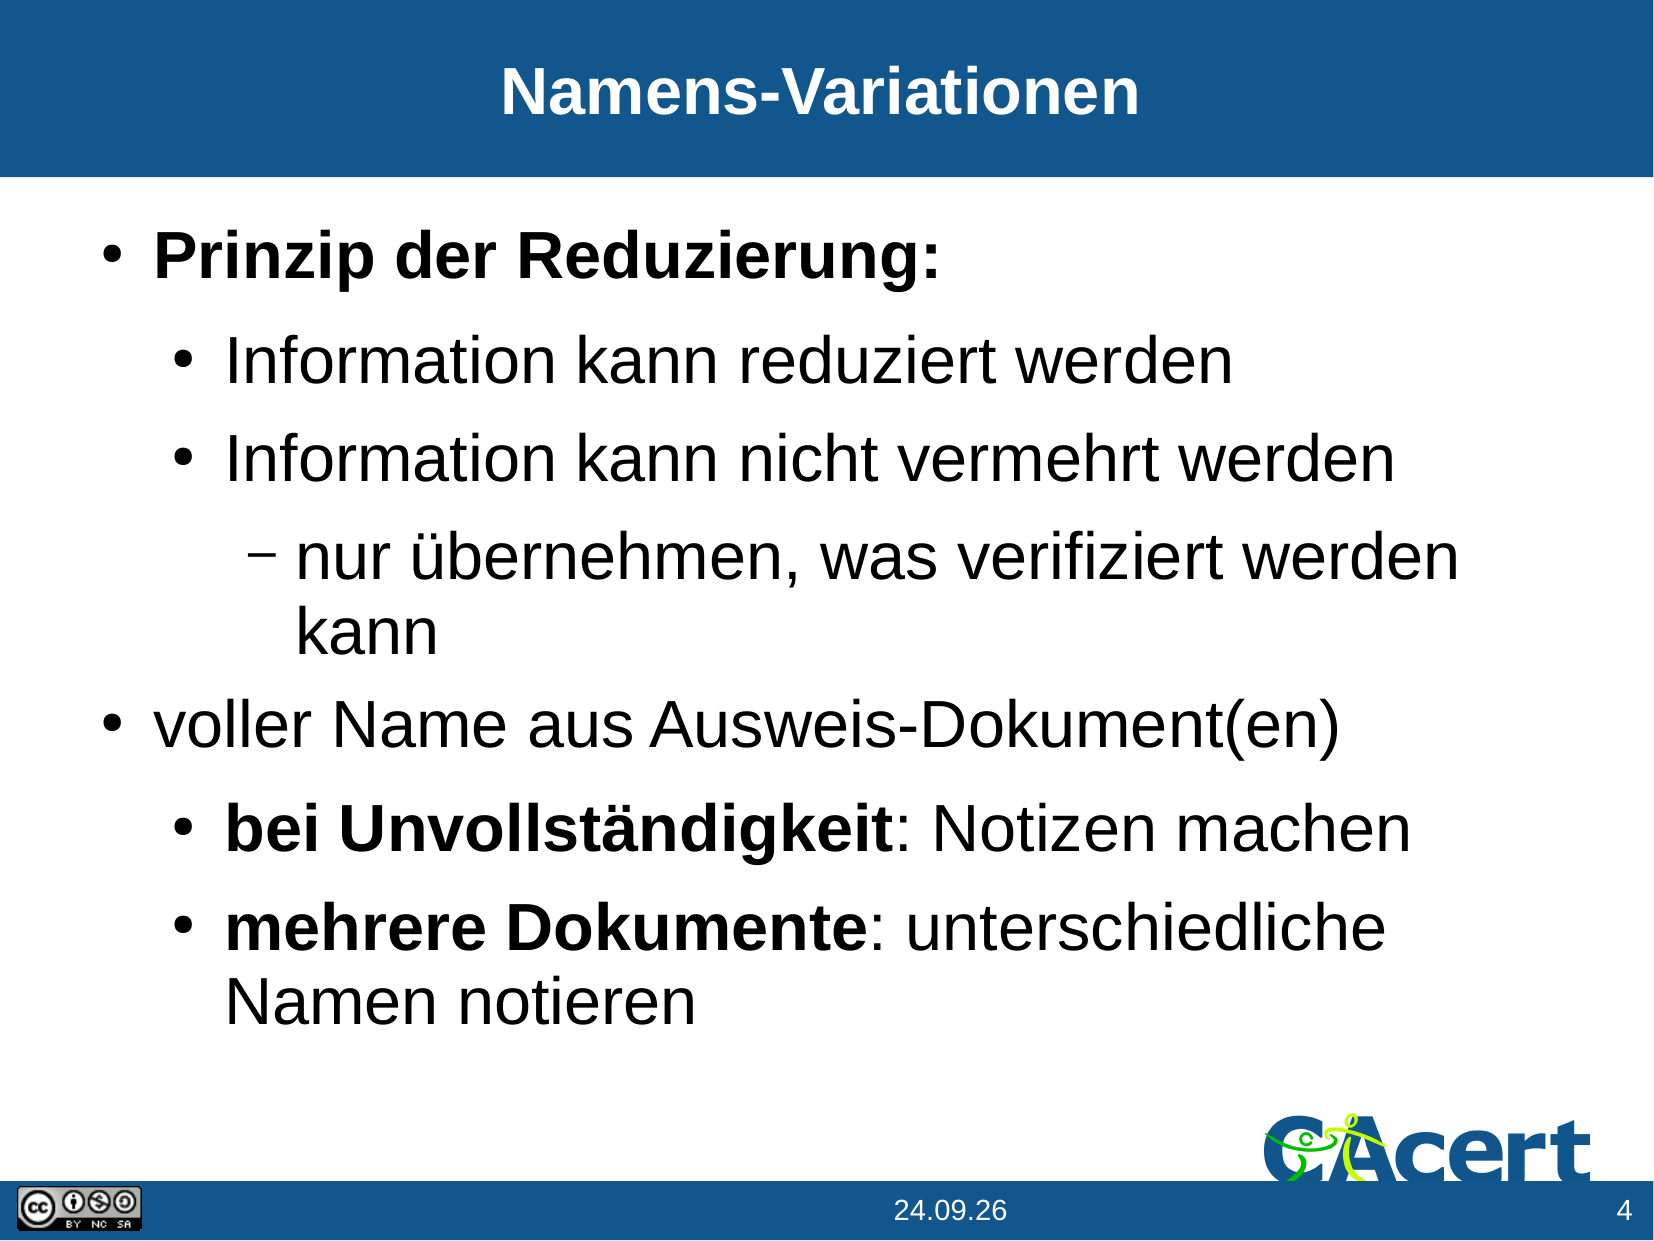

# Namens-Variationen
Prinzip der Reduzierung:
Information kann reduziert werden
Information kann nicht vermehrt werden
nur übernehmen, was verifiziert werden kann
voller Name aus Ausweis-Dokument(en)
bei Unvollständigkeit: Notizen machen
mehrere Dokumente: unterschiedliche Namen notieren